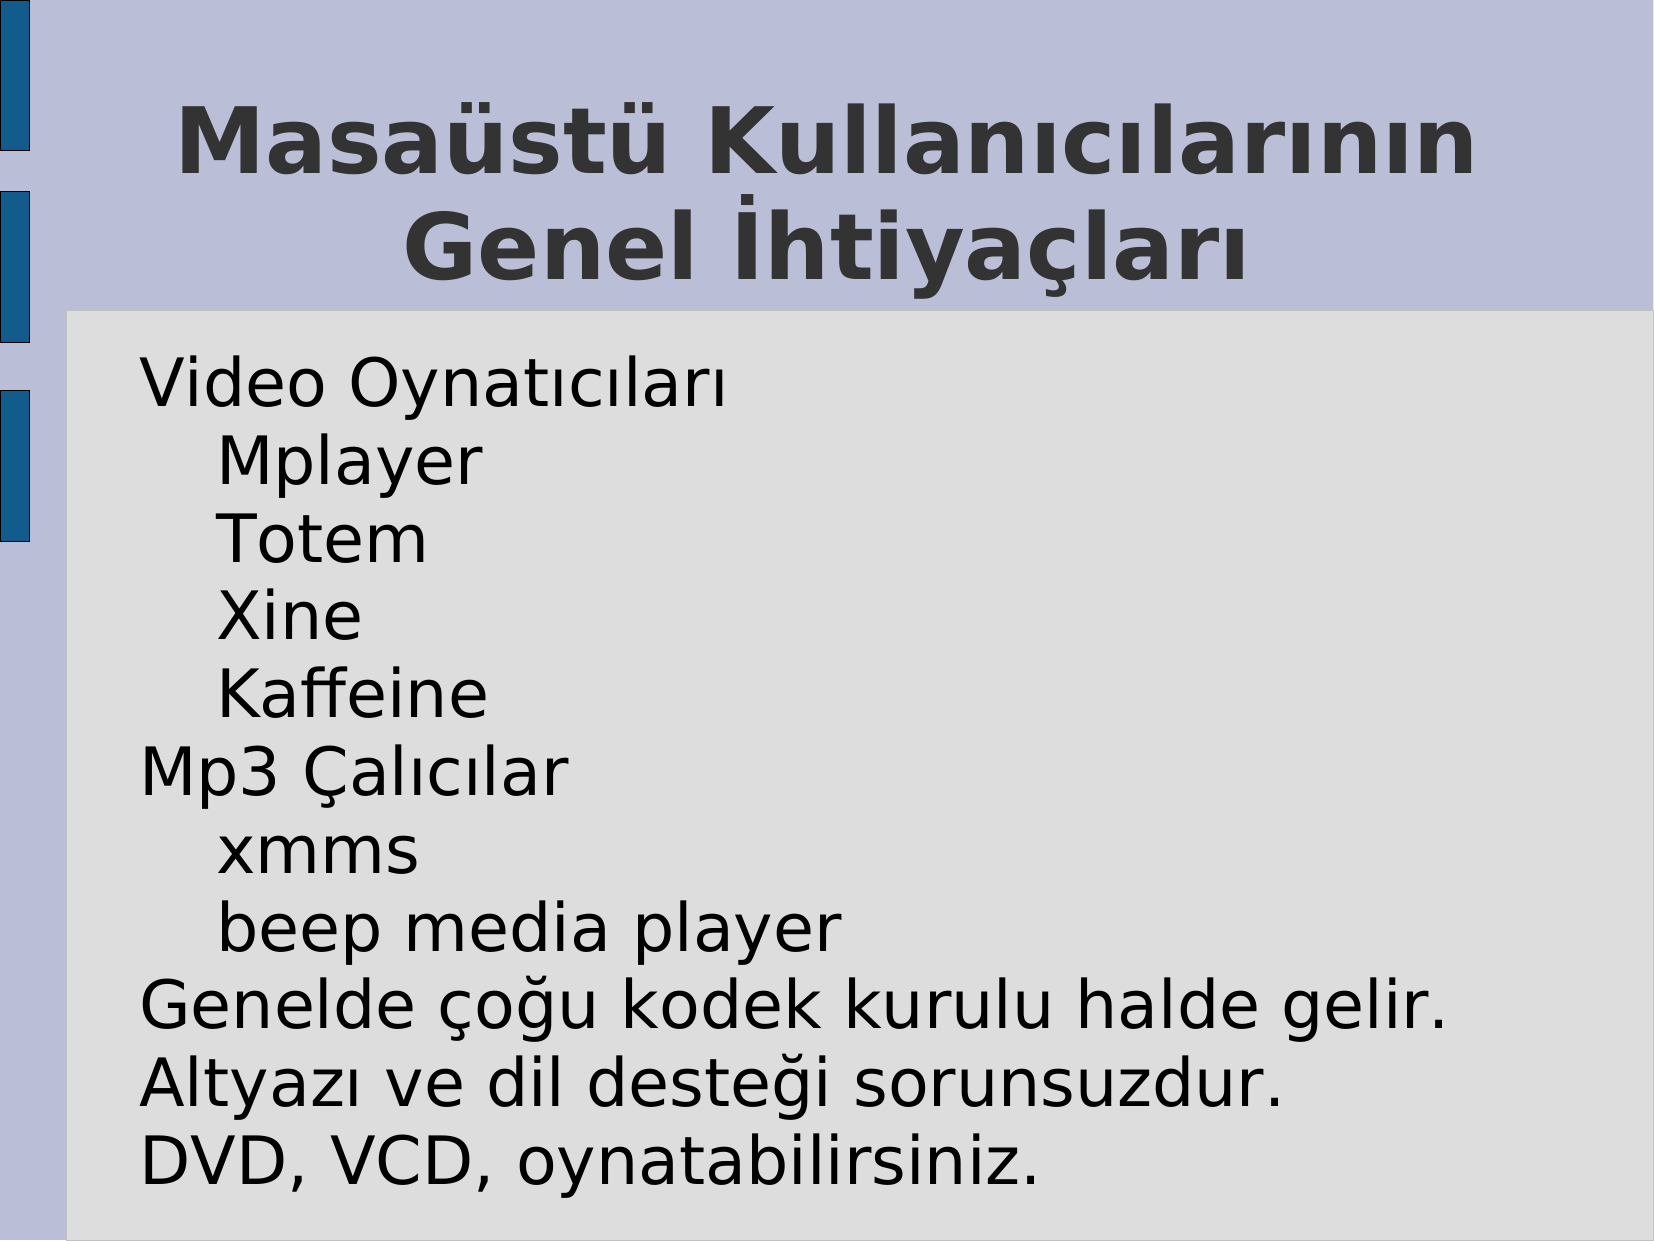

# Masaüstü Kullanıcılarının Genel İhtiyaçları
Video Oynatıcıları
Mplayer
Totem
Xine
Kaffeine
Mp3 Çalıcılar
xmms
beep media player
Genelde çoğu kodek kurulu halde gelir.
Altyazı ve dil desteği sorunsuzdur.
DVD, VCD, oynatabilirsiniz.